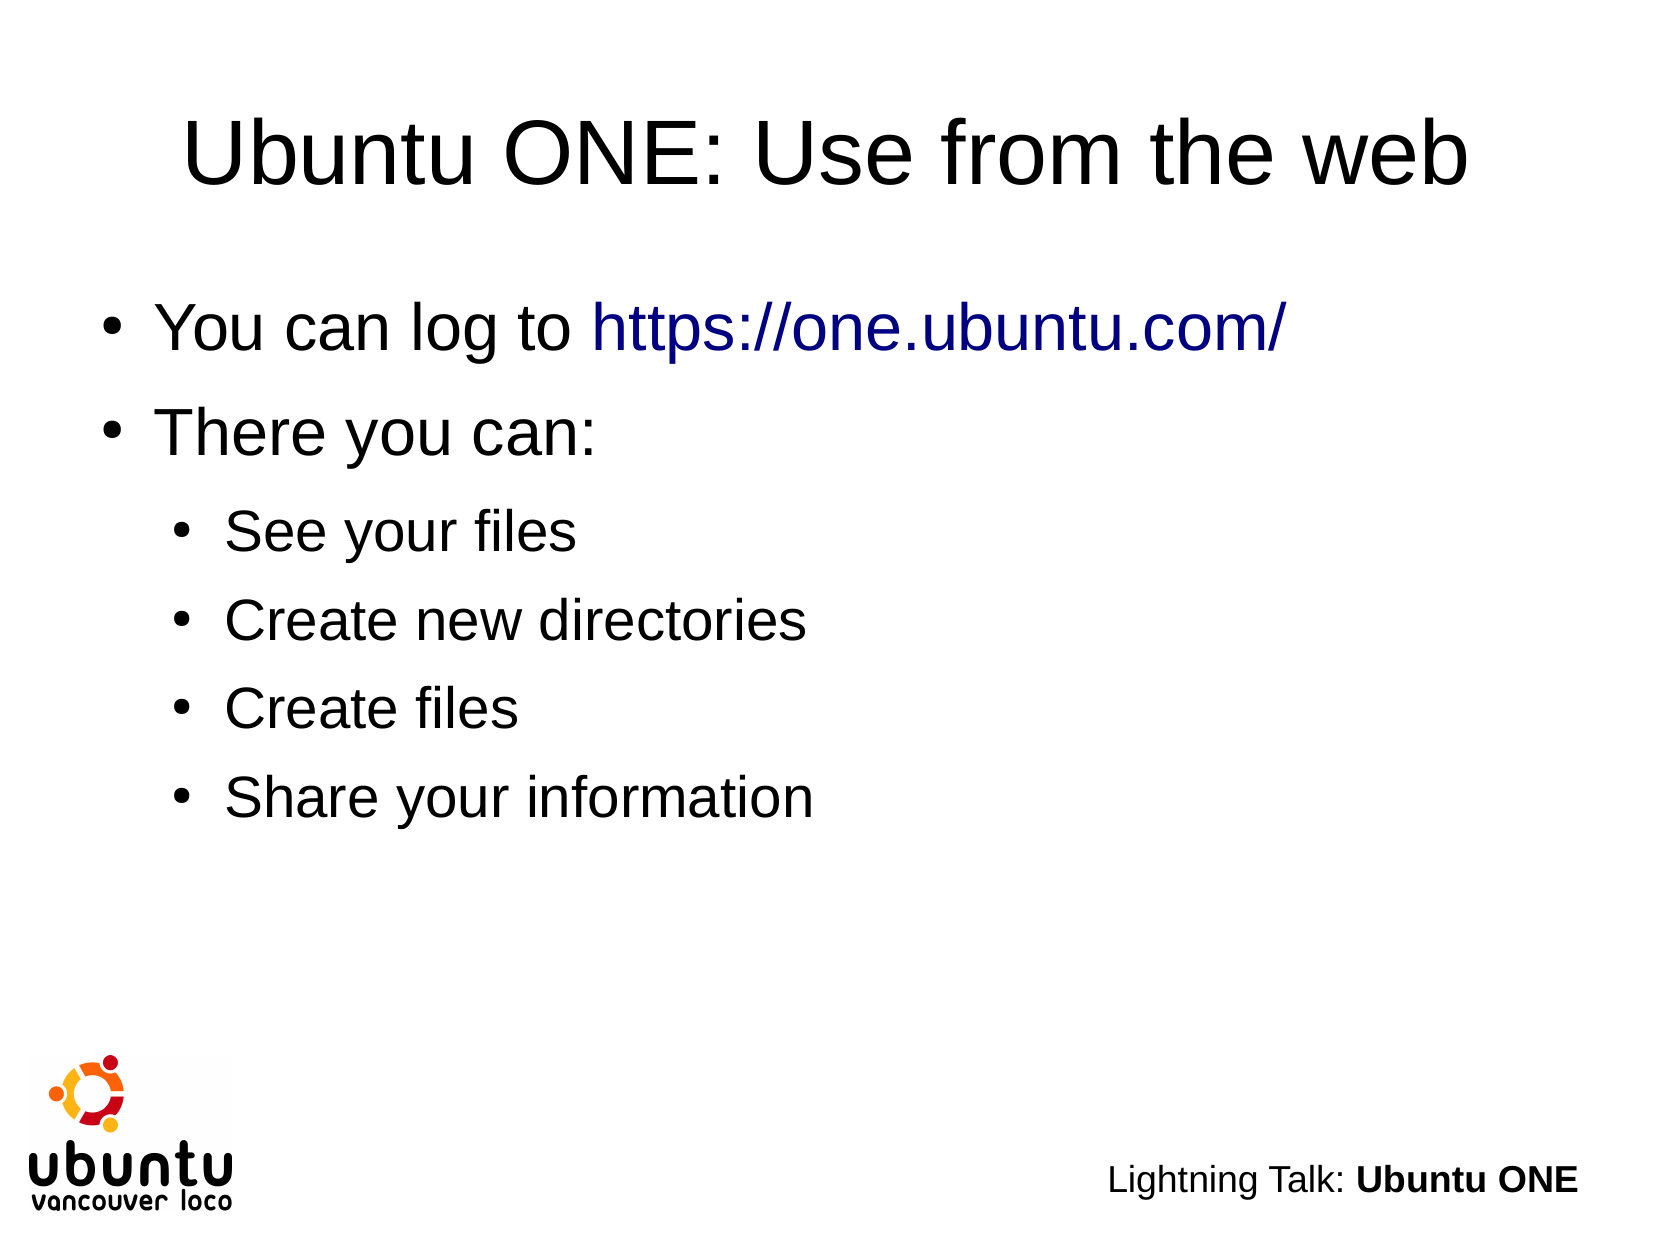

# Ubuntu ONE: Use from the web
You can log to https://one.ubuntu.com/
There you can:
See your files
Create new directories
Create files
Share your information